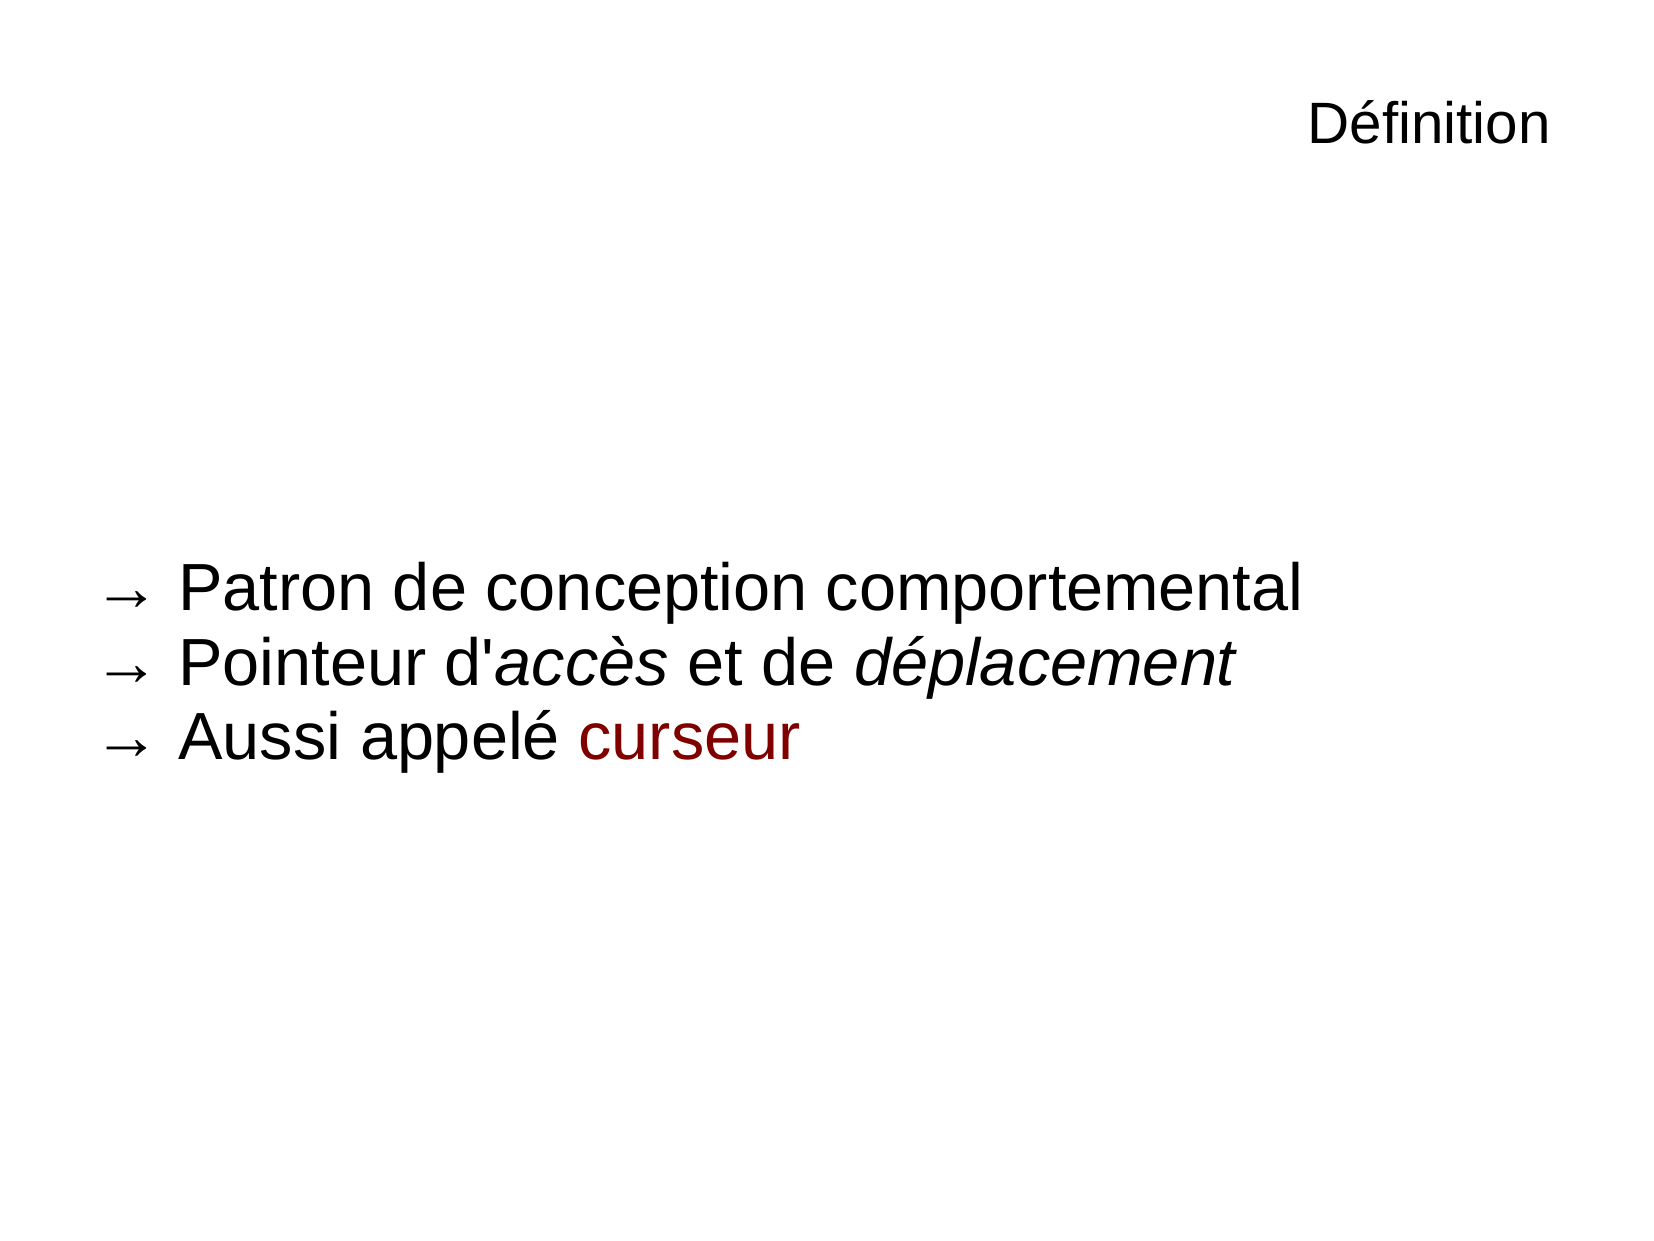

Définition
# → Patron de conception comportemental
→ Pointeur d'accès et de déplacement
→ Aussi appelé curseur